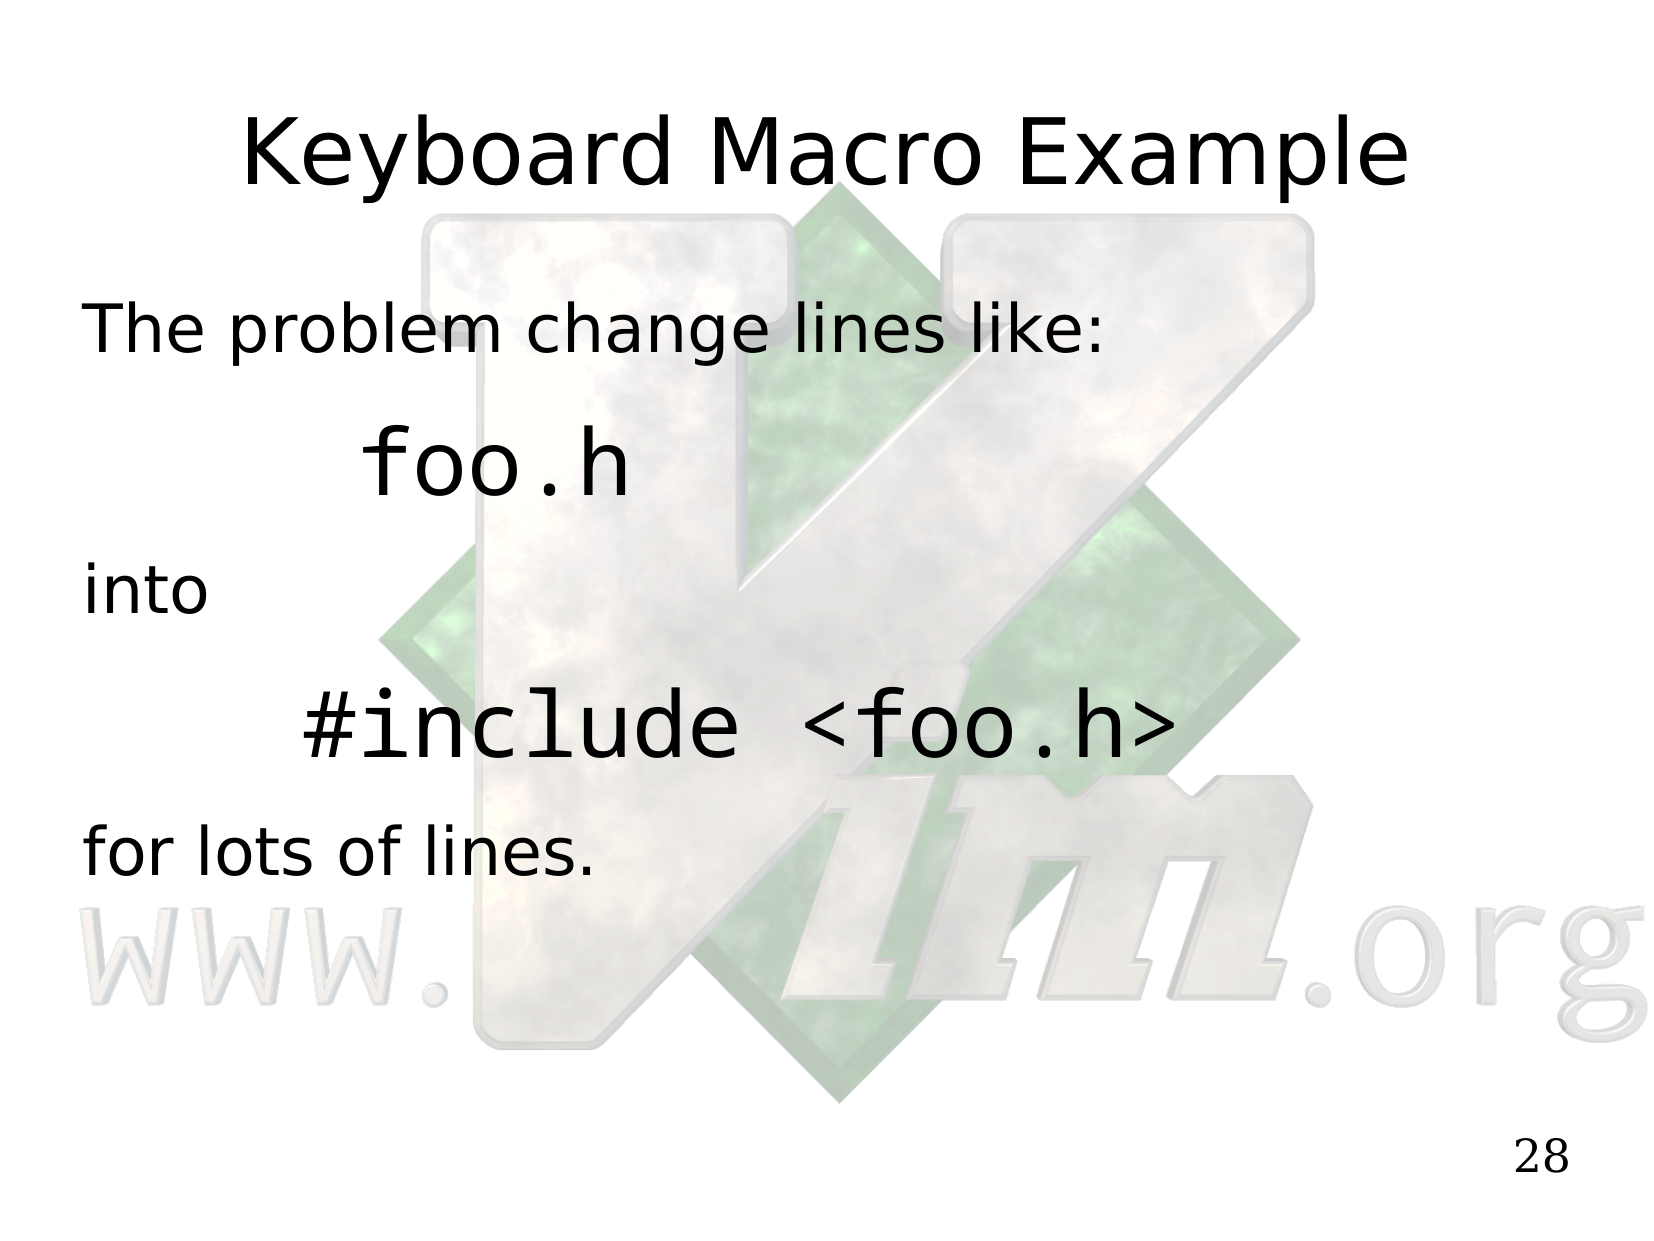

# Keyboard Macro Example
The problem change lines like:
 foo.h
into
 #include <foo.h>
for lots of lines.
28